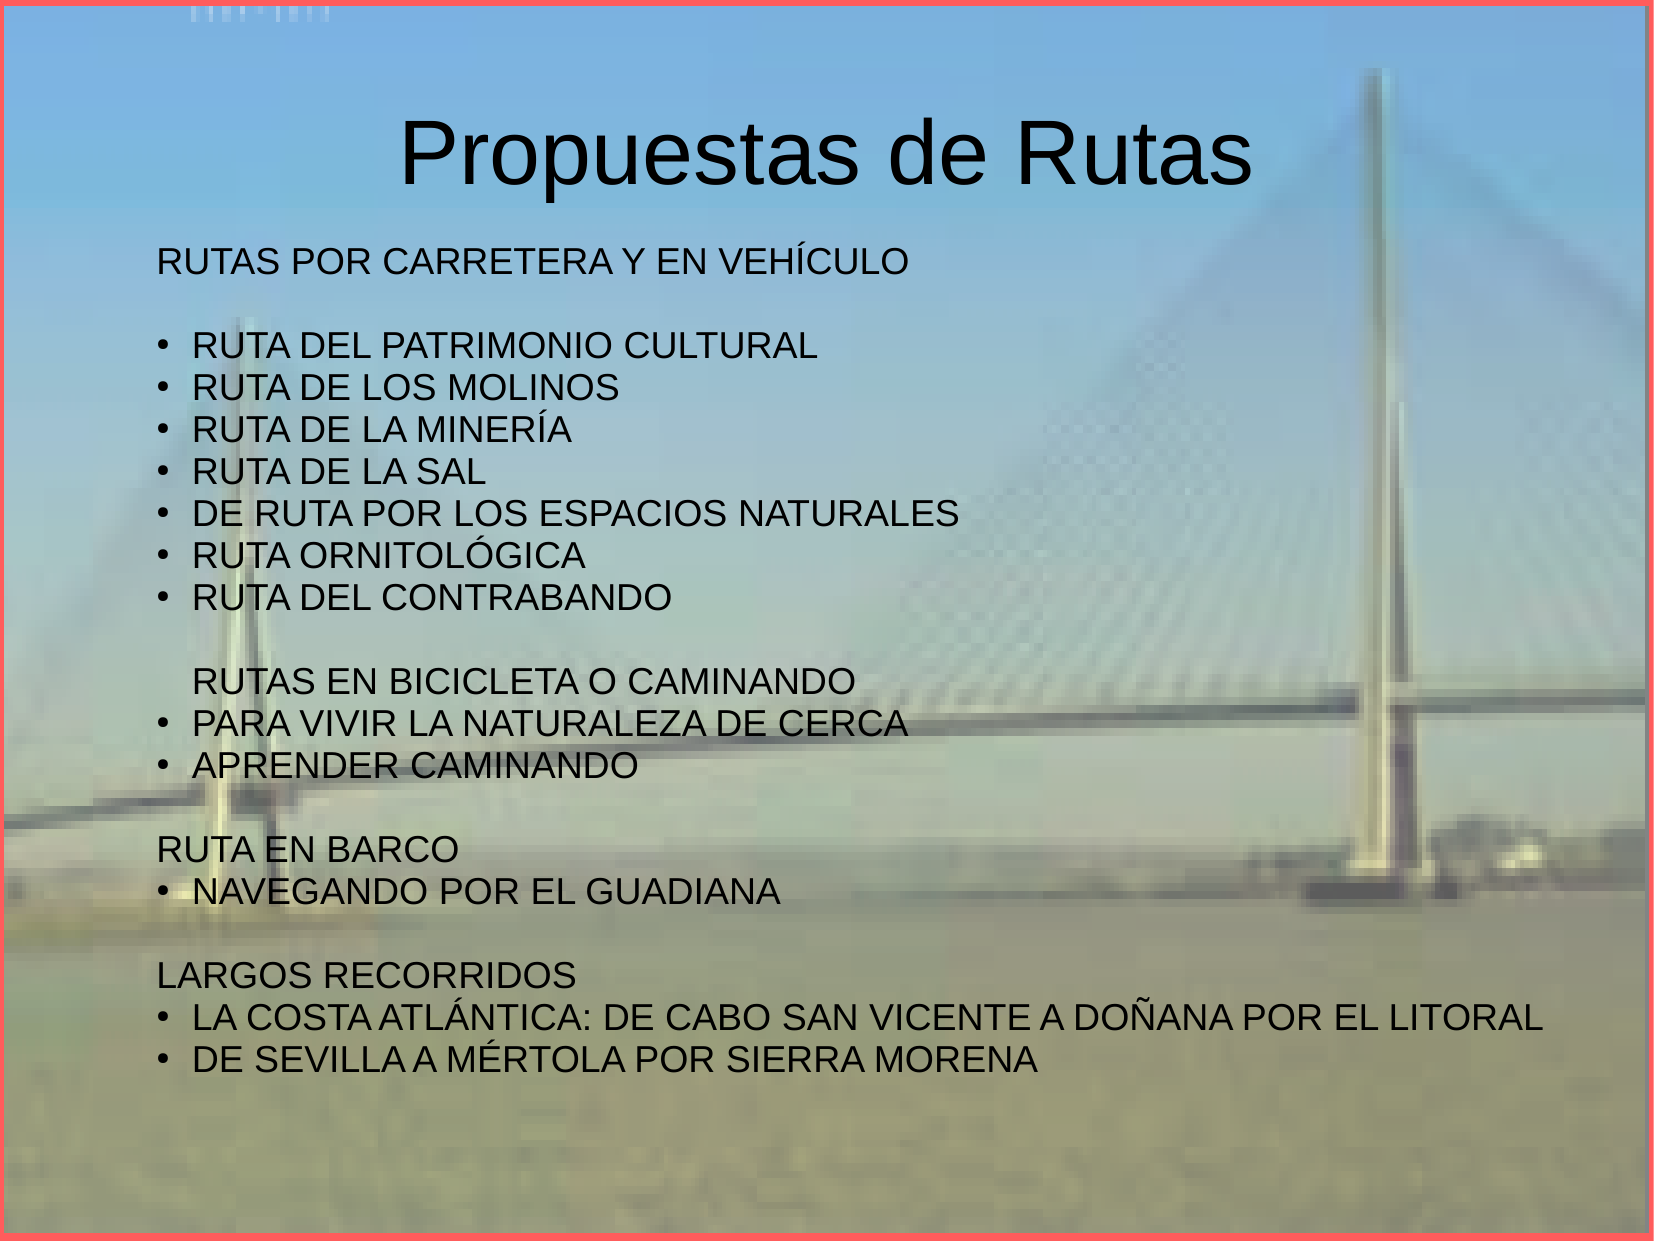

# Propuestas de Rutas
RUTAS POR CARRETERA Y EN VEHÍCULO
RUTA DEL PATRIMONIO CULTURAL
RUTA DE LOS MOLINOS
RUTA DE LA MINERÍA
RUTA DE LA SAL
DE RUTA POR LOS ESPACIOS NATURALES
RUTA ORNITOLÓGICA
RUTA DEL CONTRABANDO
RUTAS EN BICICLETA O CAMINANDO
PARA VIVIR LA NATURALEZA DE CERCA
APRENDER CAMINANDO
RUTA EN BARCO
NAVEGANDO POR EL GUADIANA
LARGOS RECORRIDOS
LA COSTA ATLÁNTICA: DE CABO SAN VICENTE A DOÑANA POR EL LITORAL
DE SEVILLA A MÉRTOLA POR SIERRA MORENA